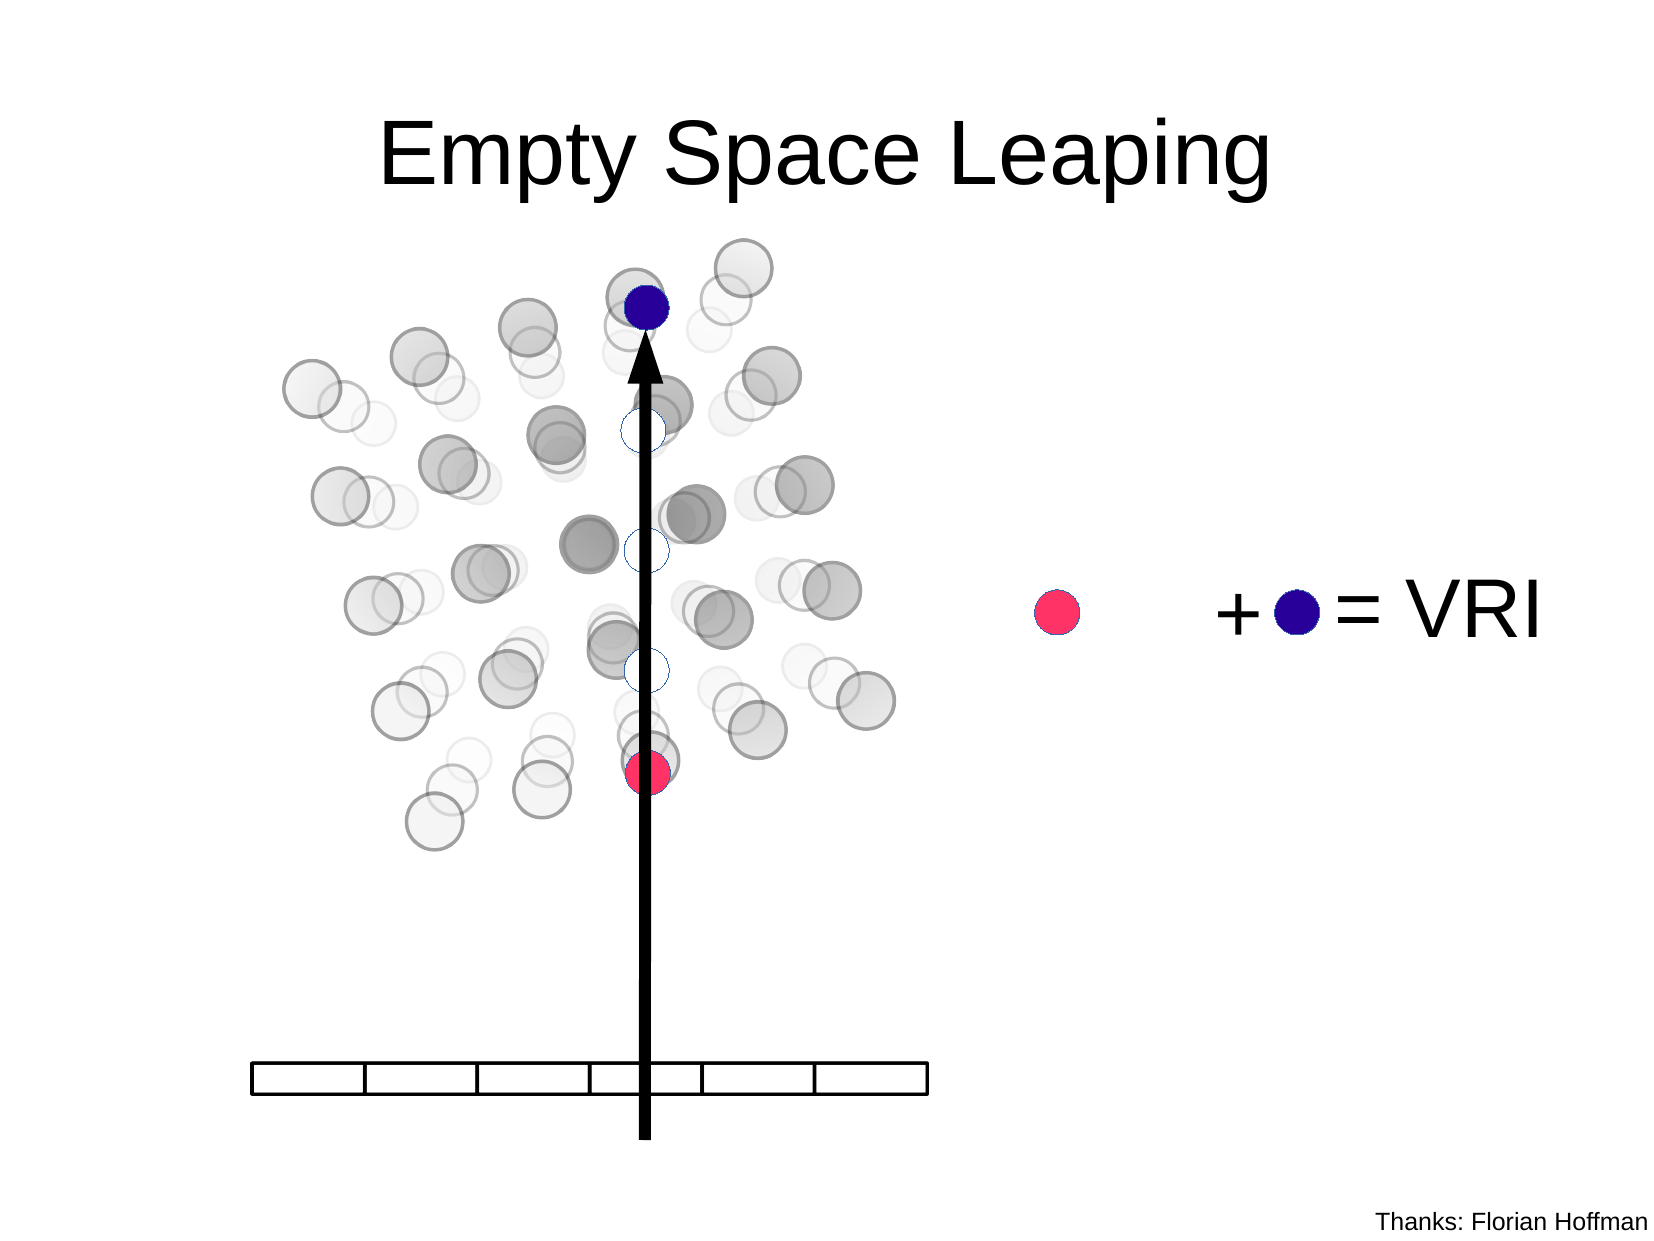

# Empty Space Leaping
= VRI
+
Thanks: Florian Hoffman